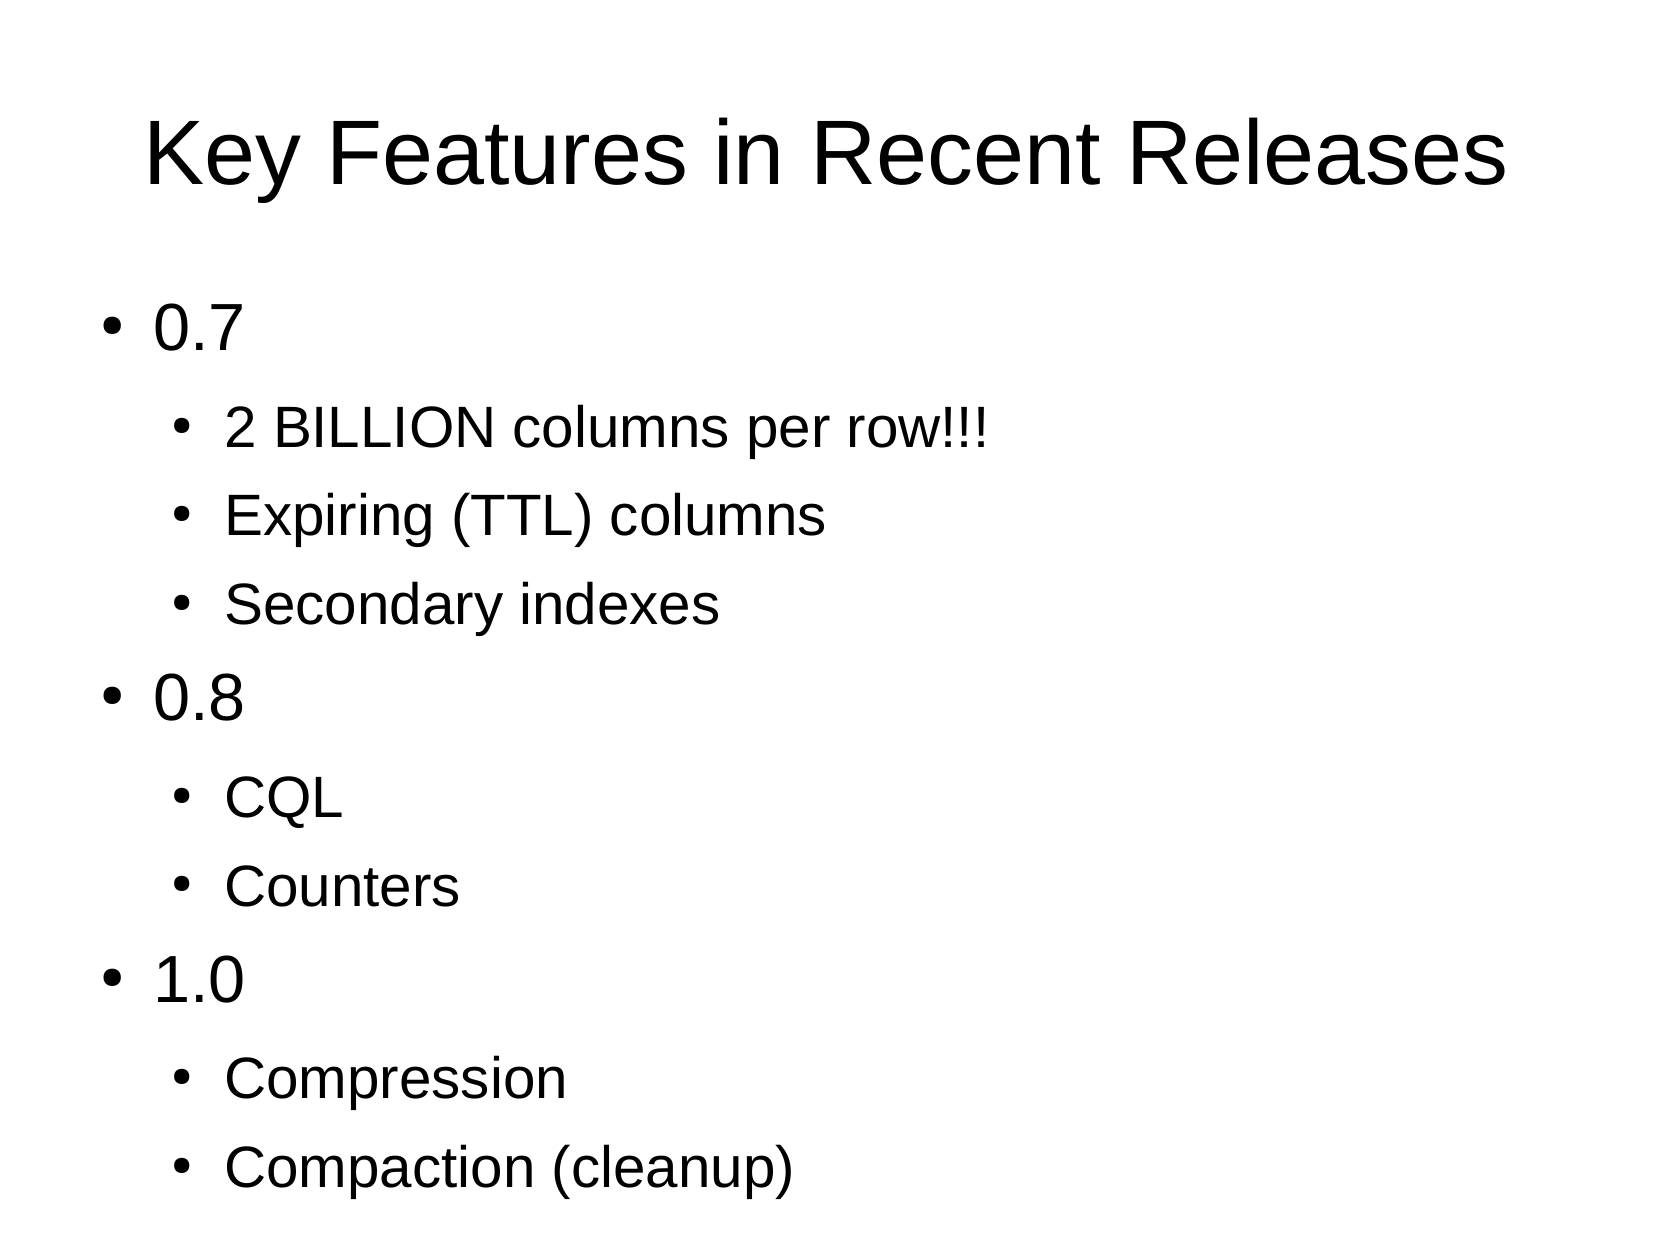

# Key Features in Recent Releases
0.7
2 BILLION columns per row!!!
Expiring (TTL) columns
Secondary indexes
0.8
CQL
Counters
1.0
Compression
Compaction (cleanup)